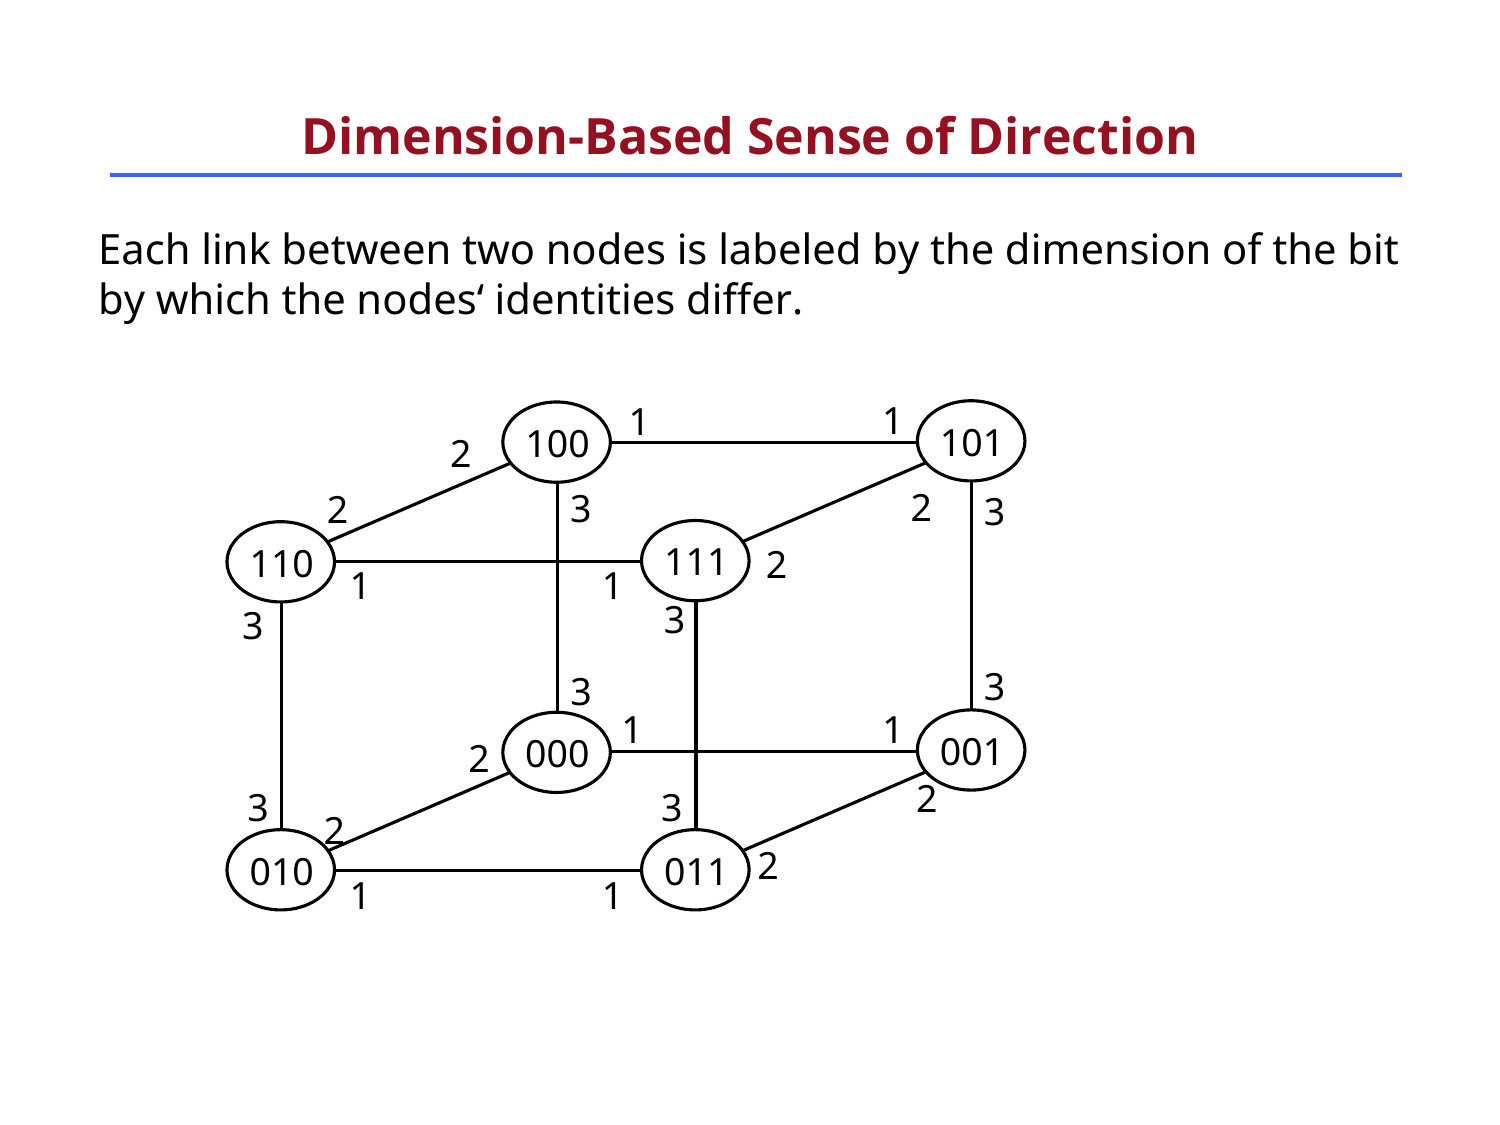

# Dimension-Based Sense of Direction
Each link between two nodes is labeled by the dimension of the bit by which the nodes‘ identities differ.
1
1
101
100
2
2
3
2
3
111
110
2
1
1
3
3
3
3
1
1
001
000
2
2
3
3
2
010
011
2
1
1
Paola Flocchini